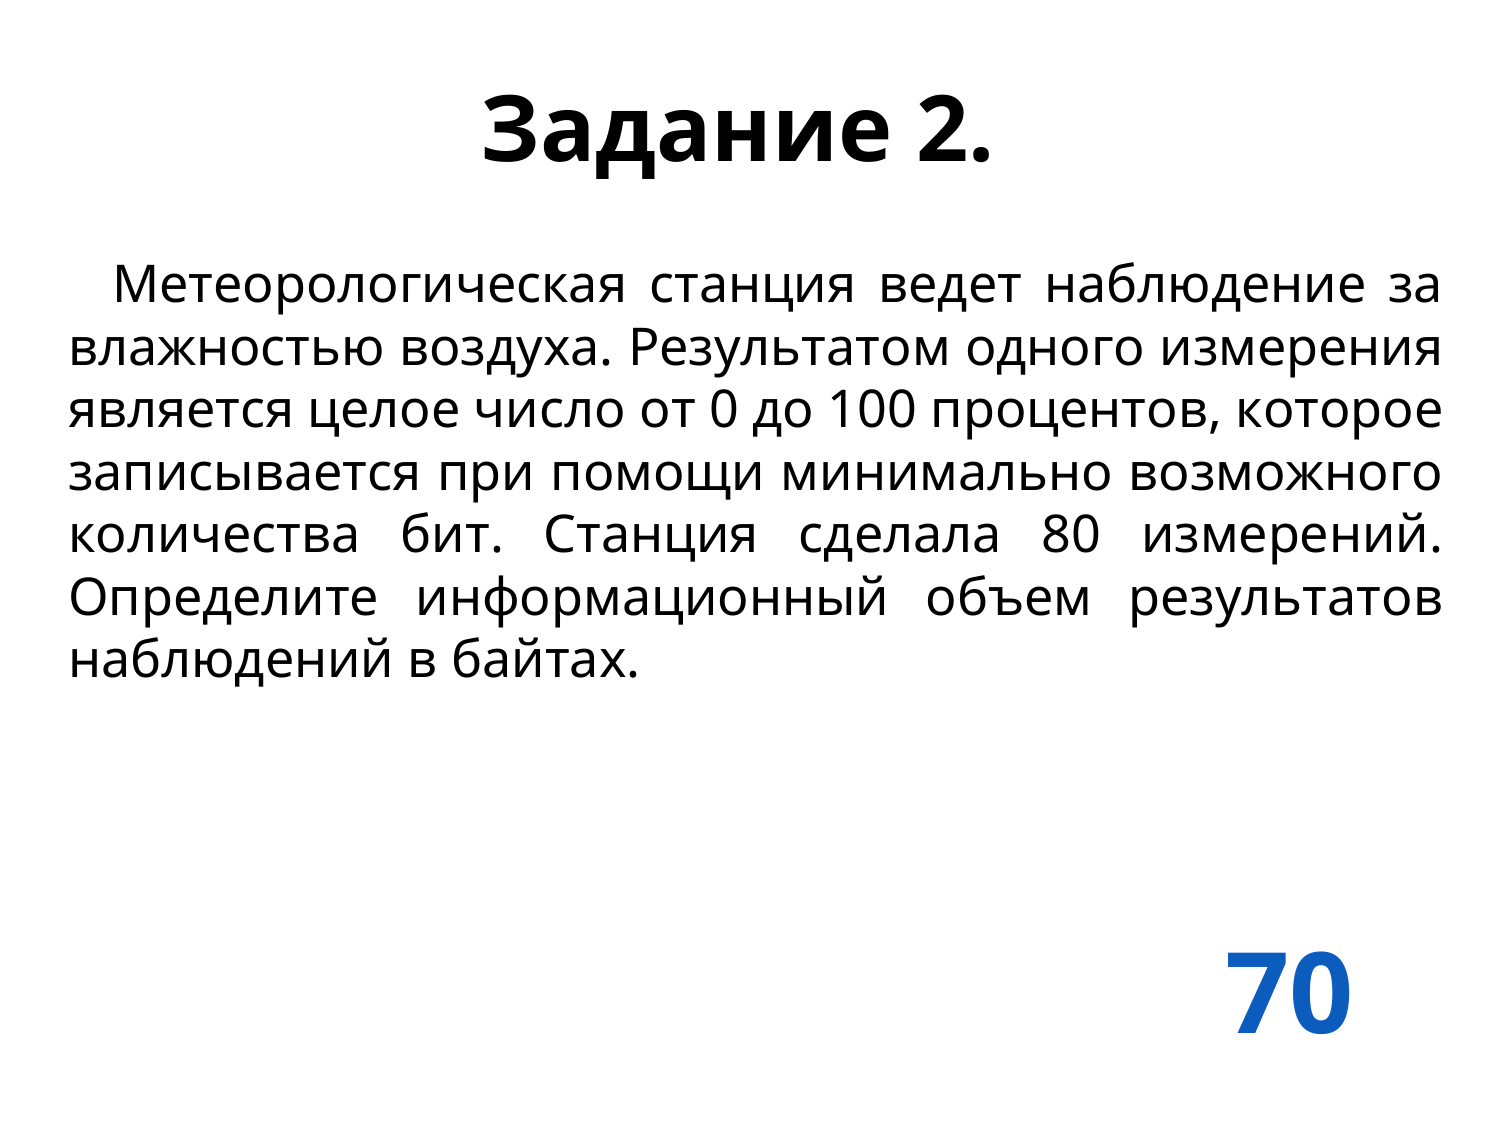

# Задание 2.
Метеорологическая станция ведет наблюдение за влажностью воздуха. Результатом одного измерения является целое число от 0 до 100 процентов, которое записывается при помощи минимально возможного количества бит. Станция сделала 80 измерений. Определите информационный объем результатов наблюдений в байтах.
70